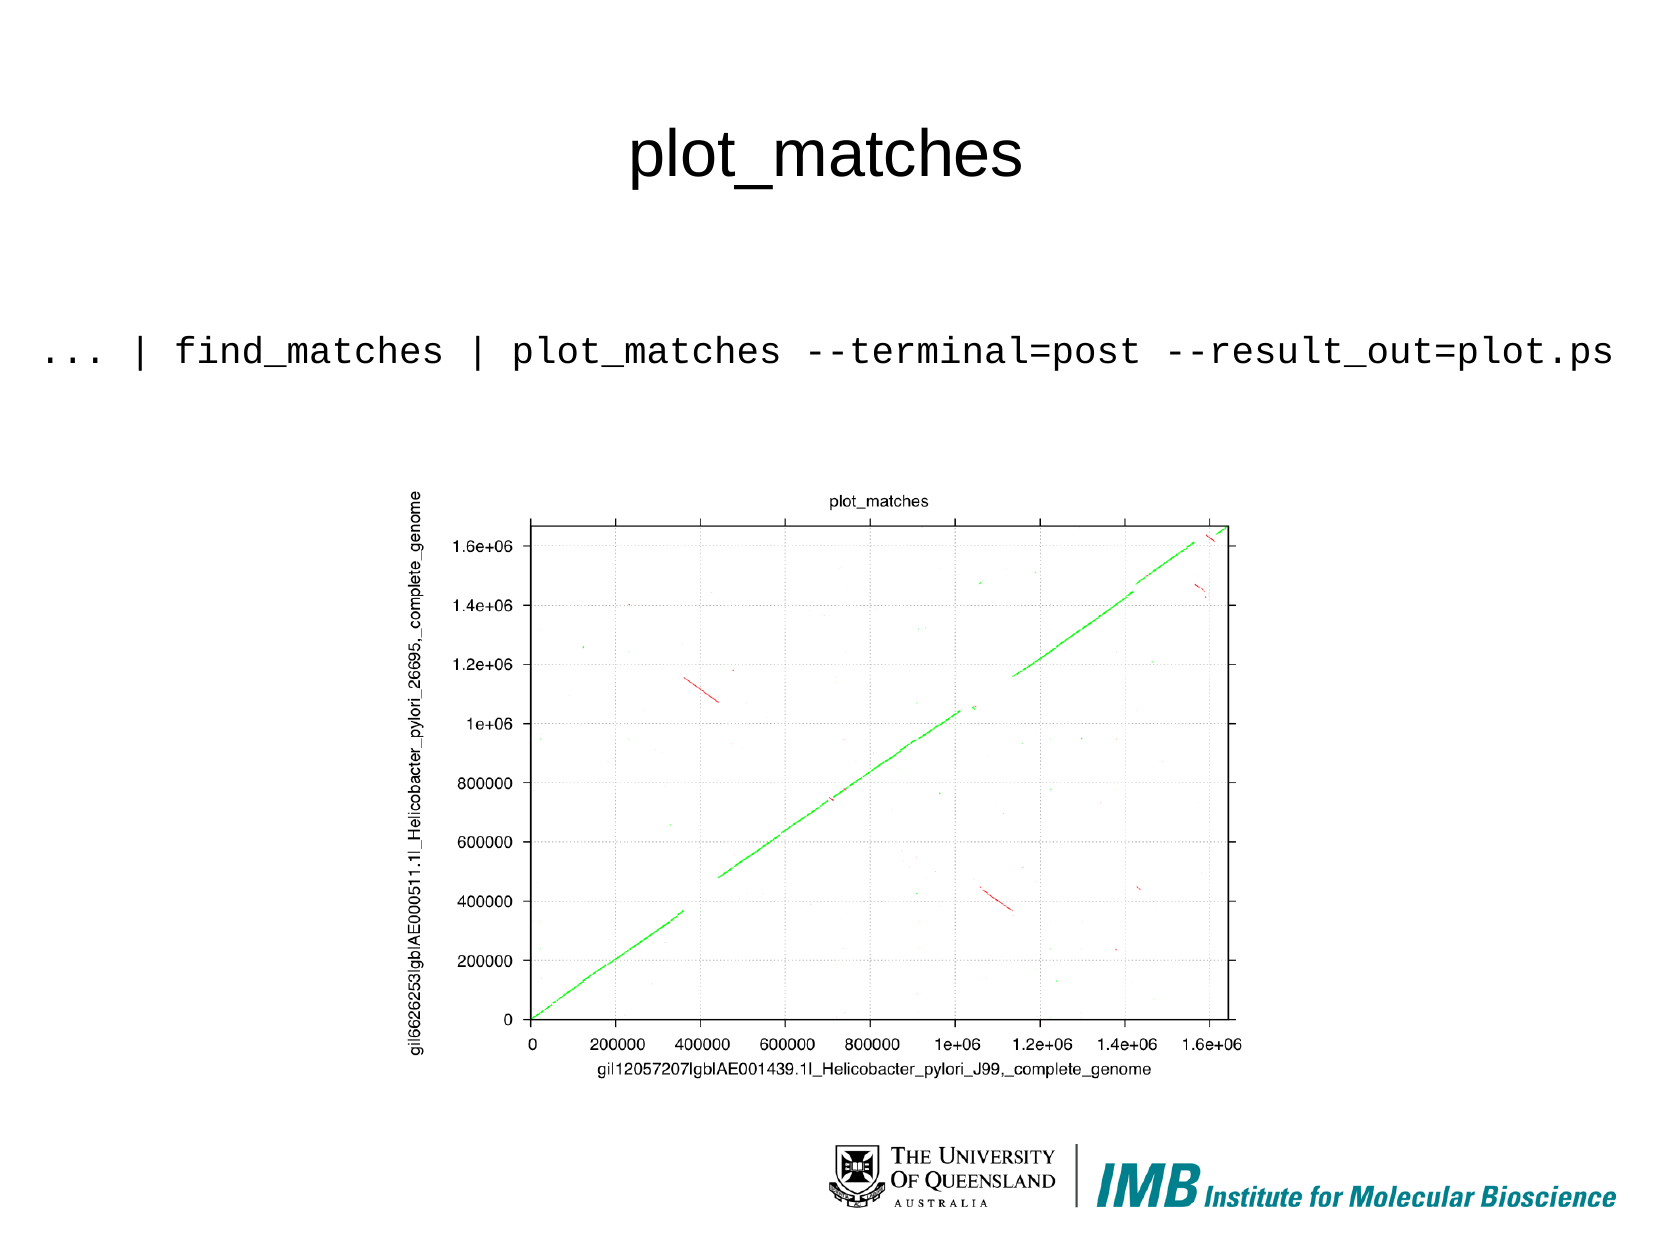

# plot_matches
... | find_matches | plot_matches --terminal=post --result_out=plot.ps